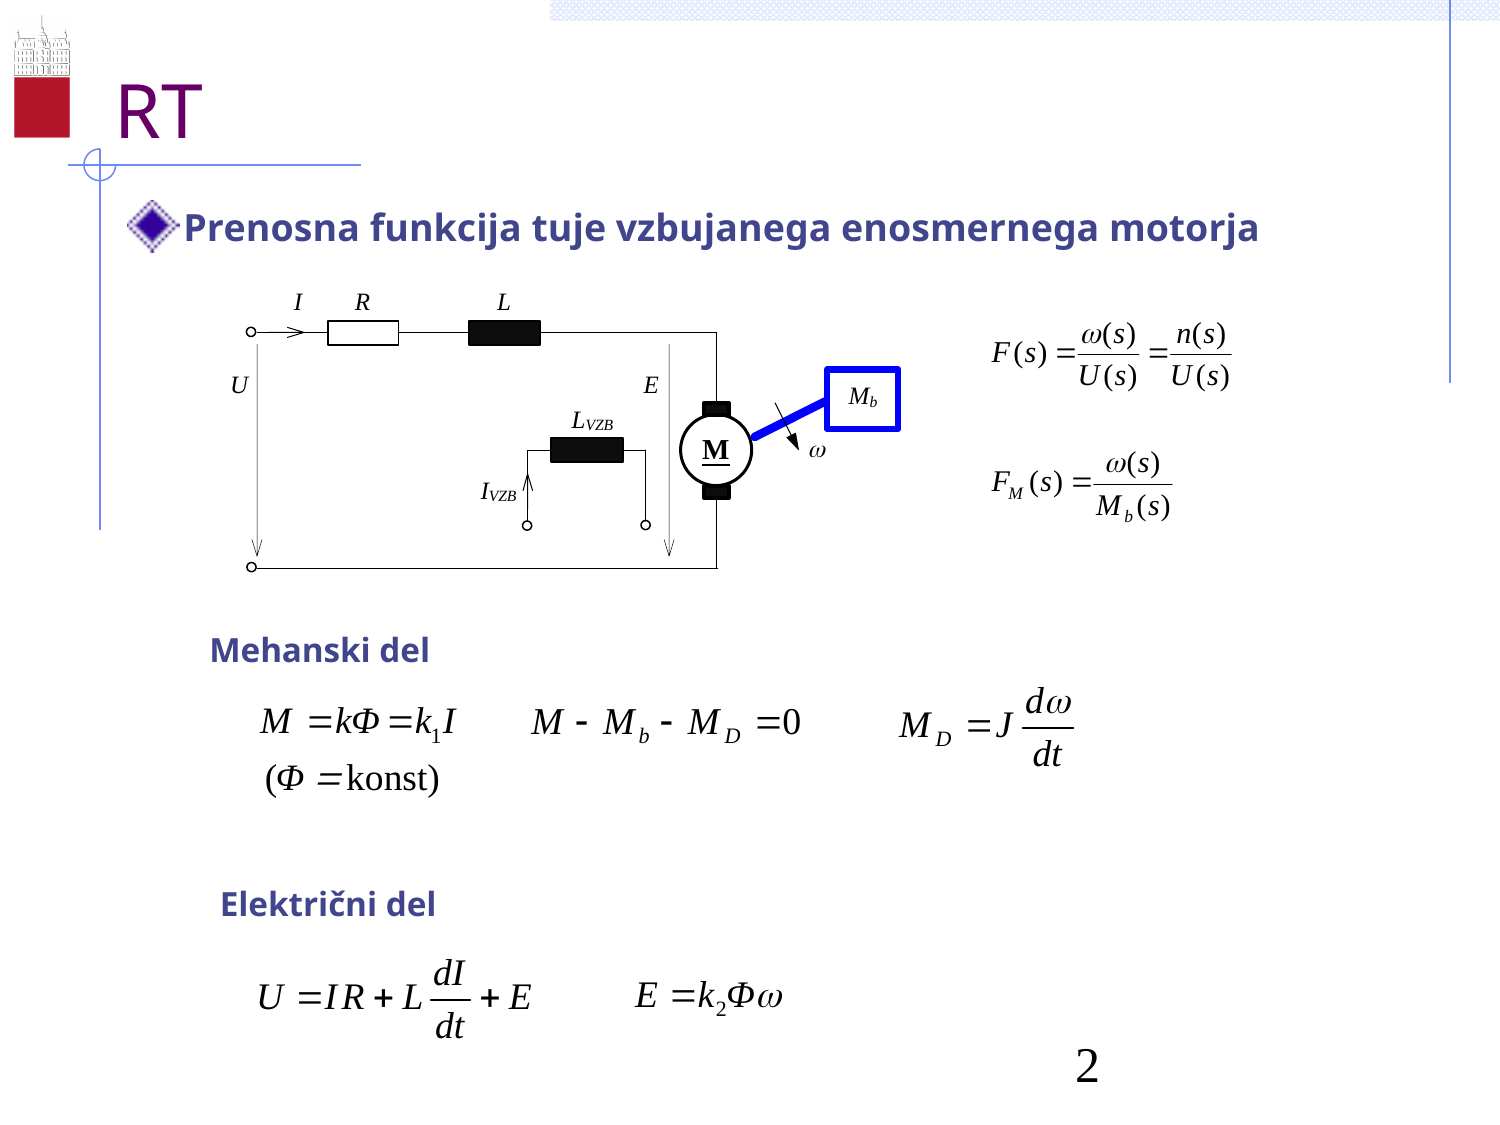

RT
# Prenosna funkcija tuje vzbujanega enosmernega motorja
Mehanski del
Električni del
2